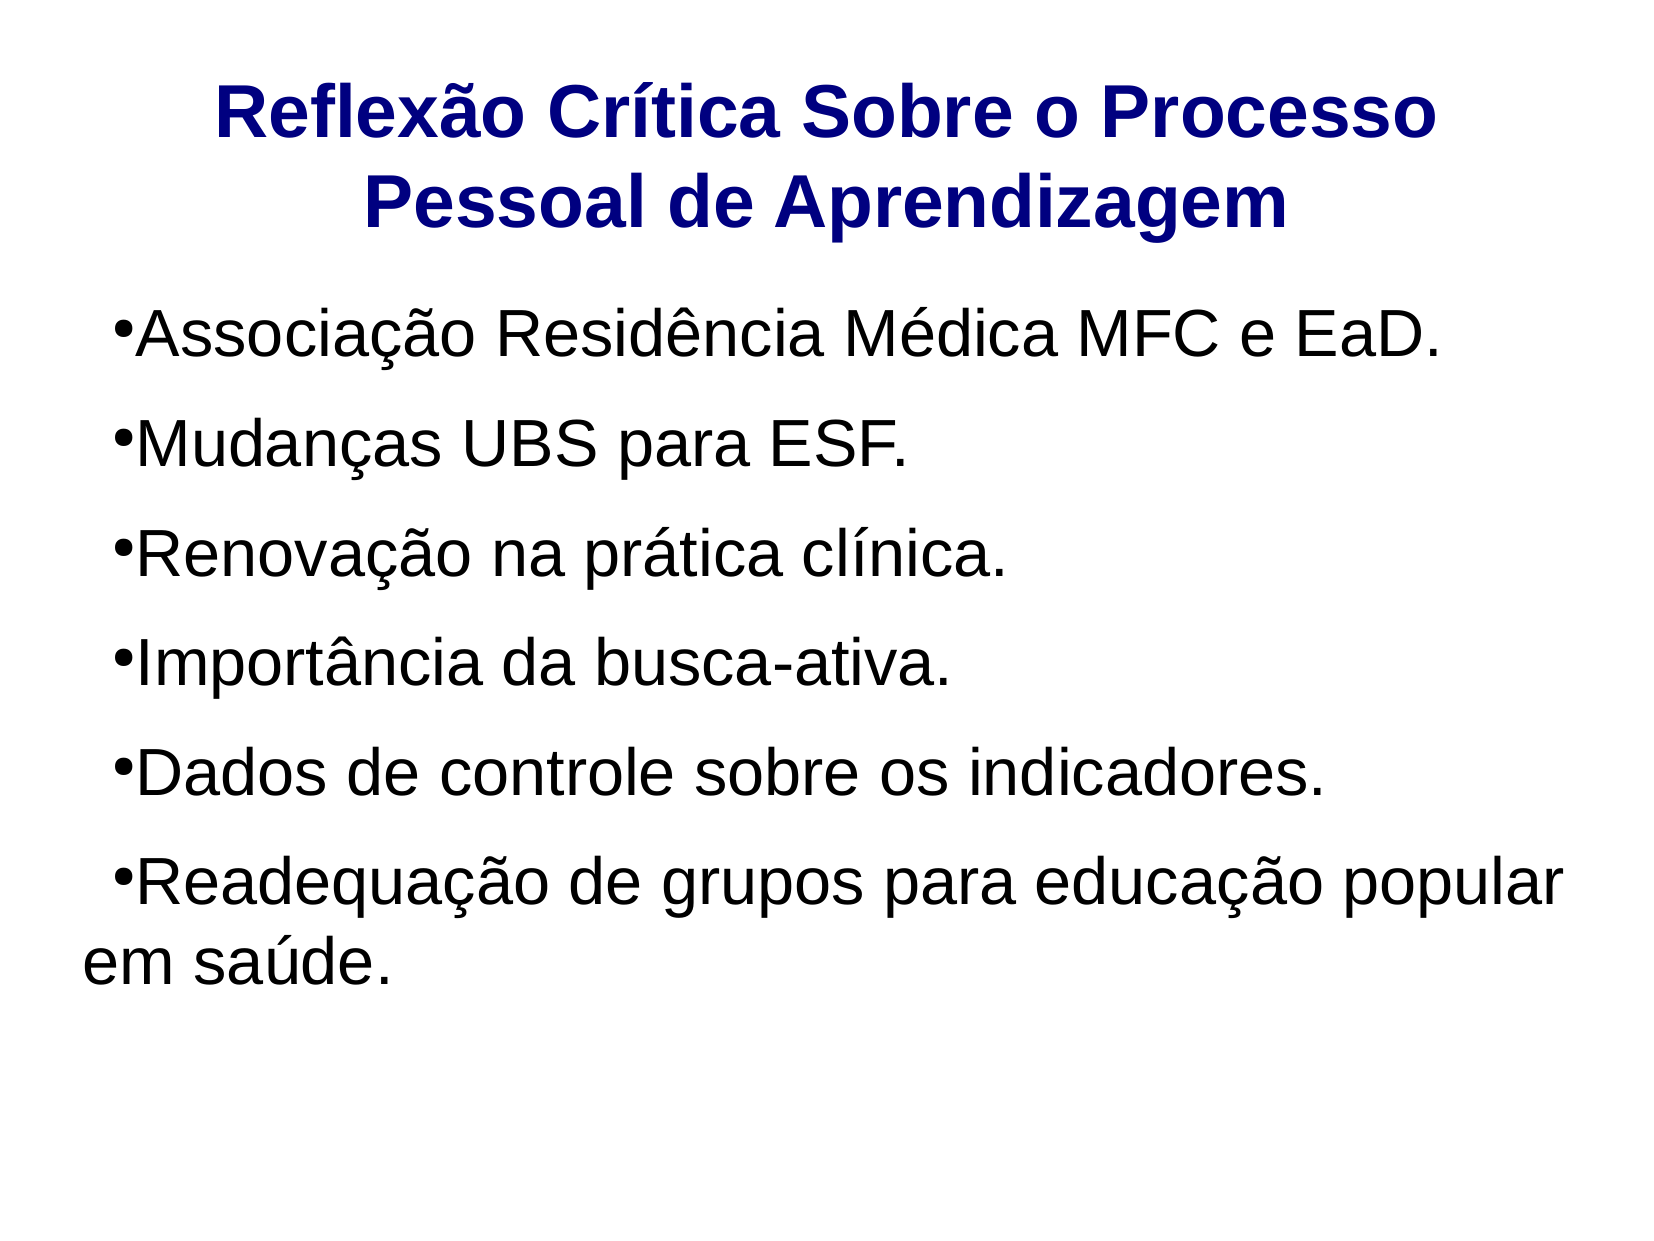

# Reflexão Crítica Sobre o Processo Pessoal de Aprendizagem
Associação Residência Médica MFC e EaD.
Mudanças UBS para ESF.
Renovação na prática clínica.
Importância da busca-ativa.
Dados de controle sobre os indicadores.
Readequação de grupos para educação popular em saúde.